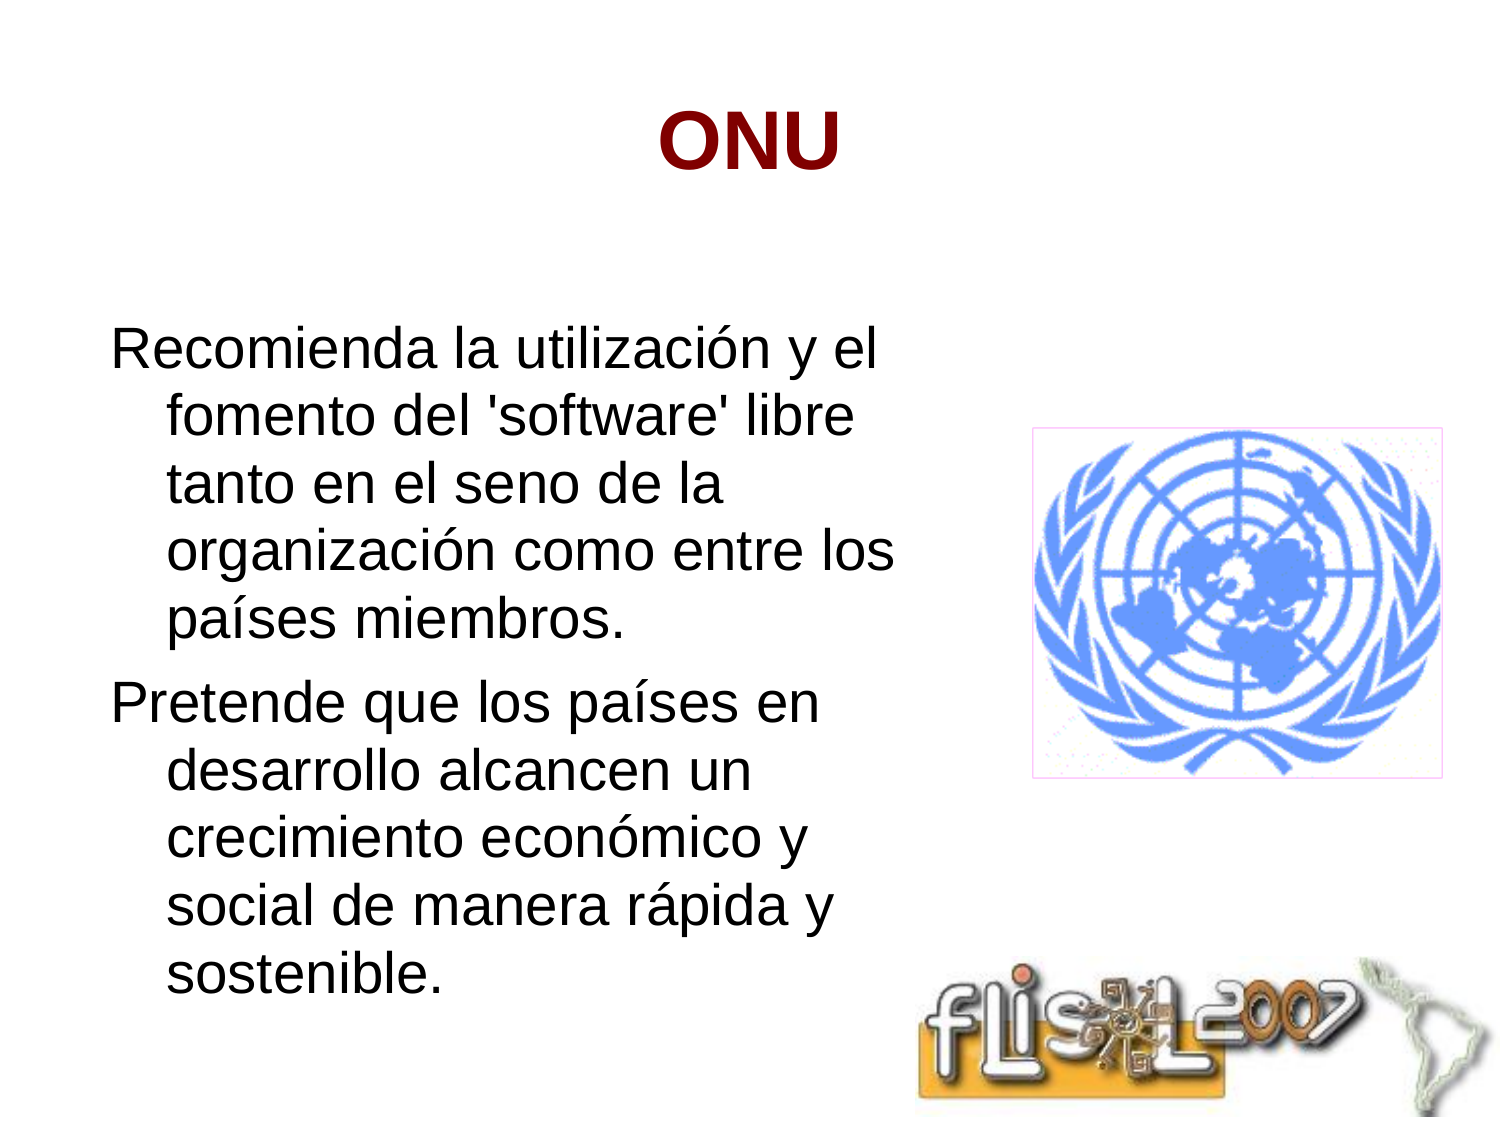

ONU
# Recomienda la utilización y el fomento del 'software' libre tanto en el seno de la organización como entre los países miembros.
Pretende que los países en desarrollo alcancen un crecimiento económico y social de manera rápida y sostenible.